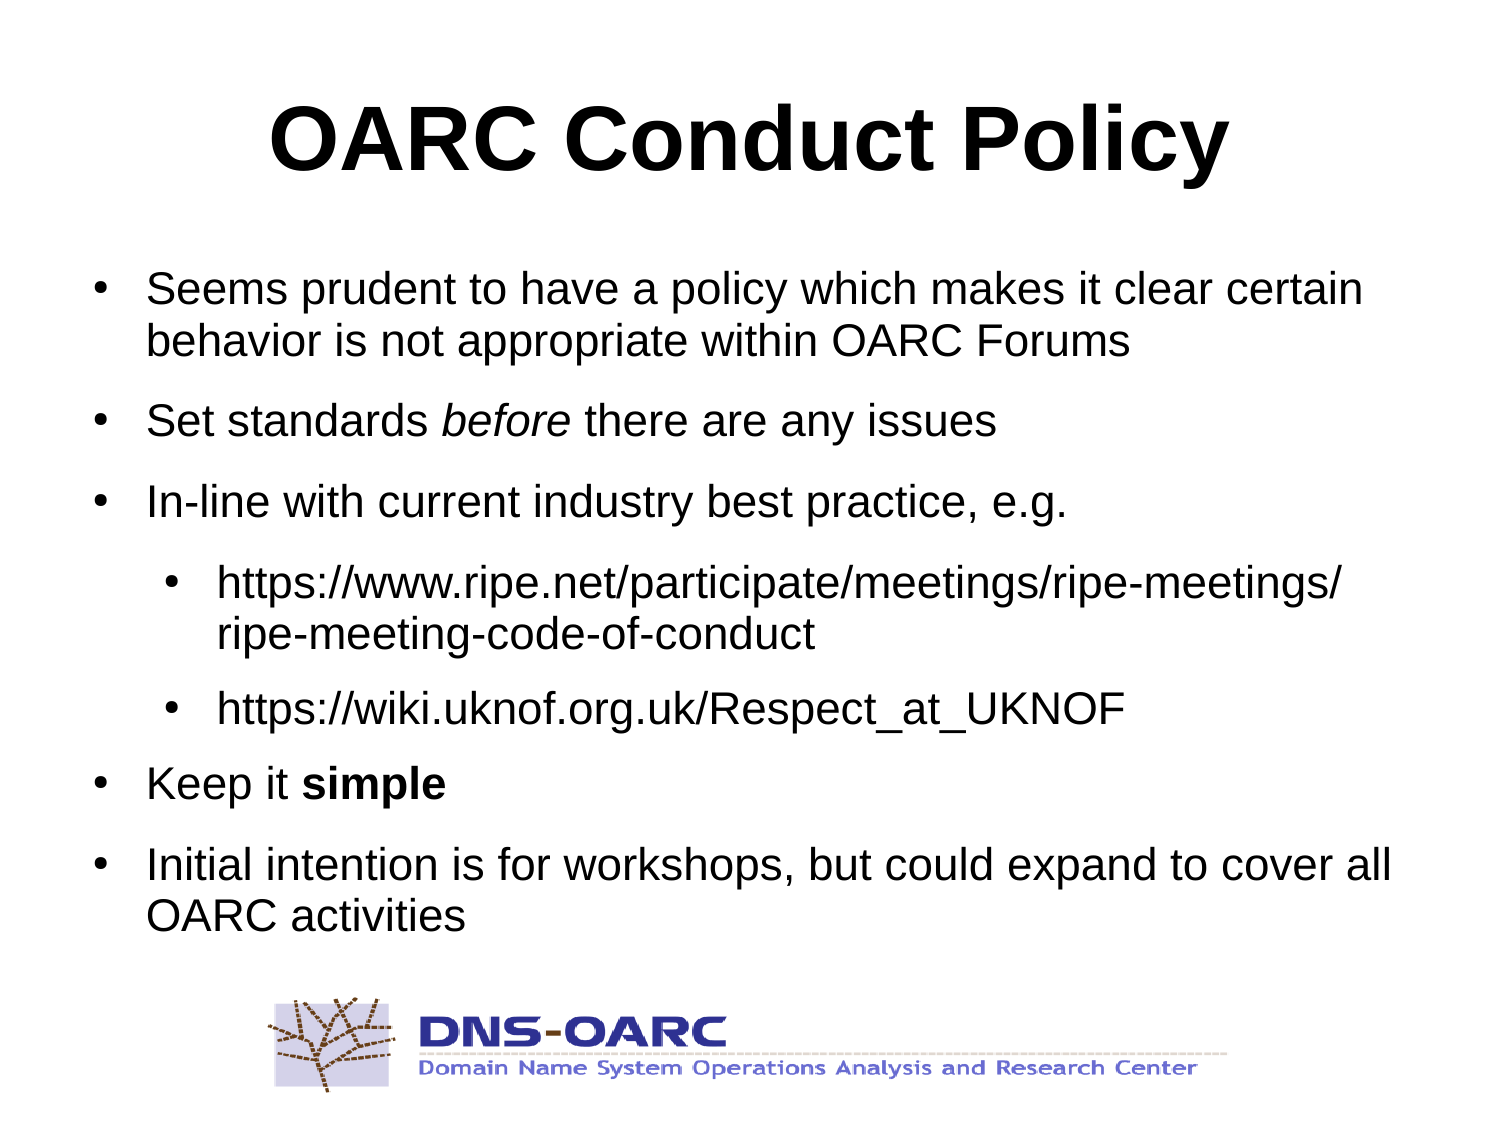

# OARC Conduct Policy
Seems prudent to have a policy which makes it clear certain behavior is not appropriate within OARC Forums
Set standards before there are any issues
In-line with current industry best practice, e.g.
https://www.ripe.net/participate/meetings/ripe-meetings/ripe-meeting-code-of-conduct
https://wiki.uknof.org.uk/Respect_at_UKNOF
Keep it simple
Initial intention is for workshops, but could expand to cover all OARC activities